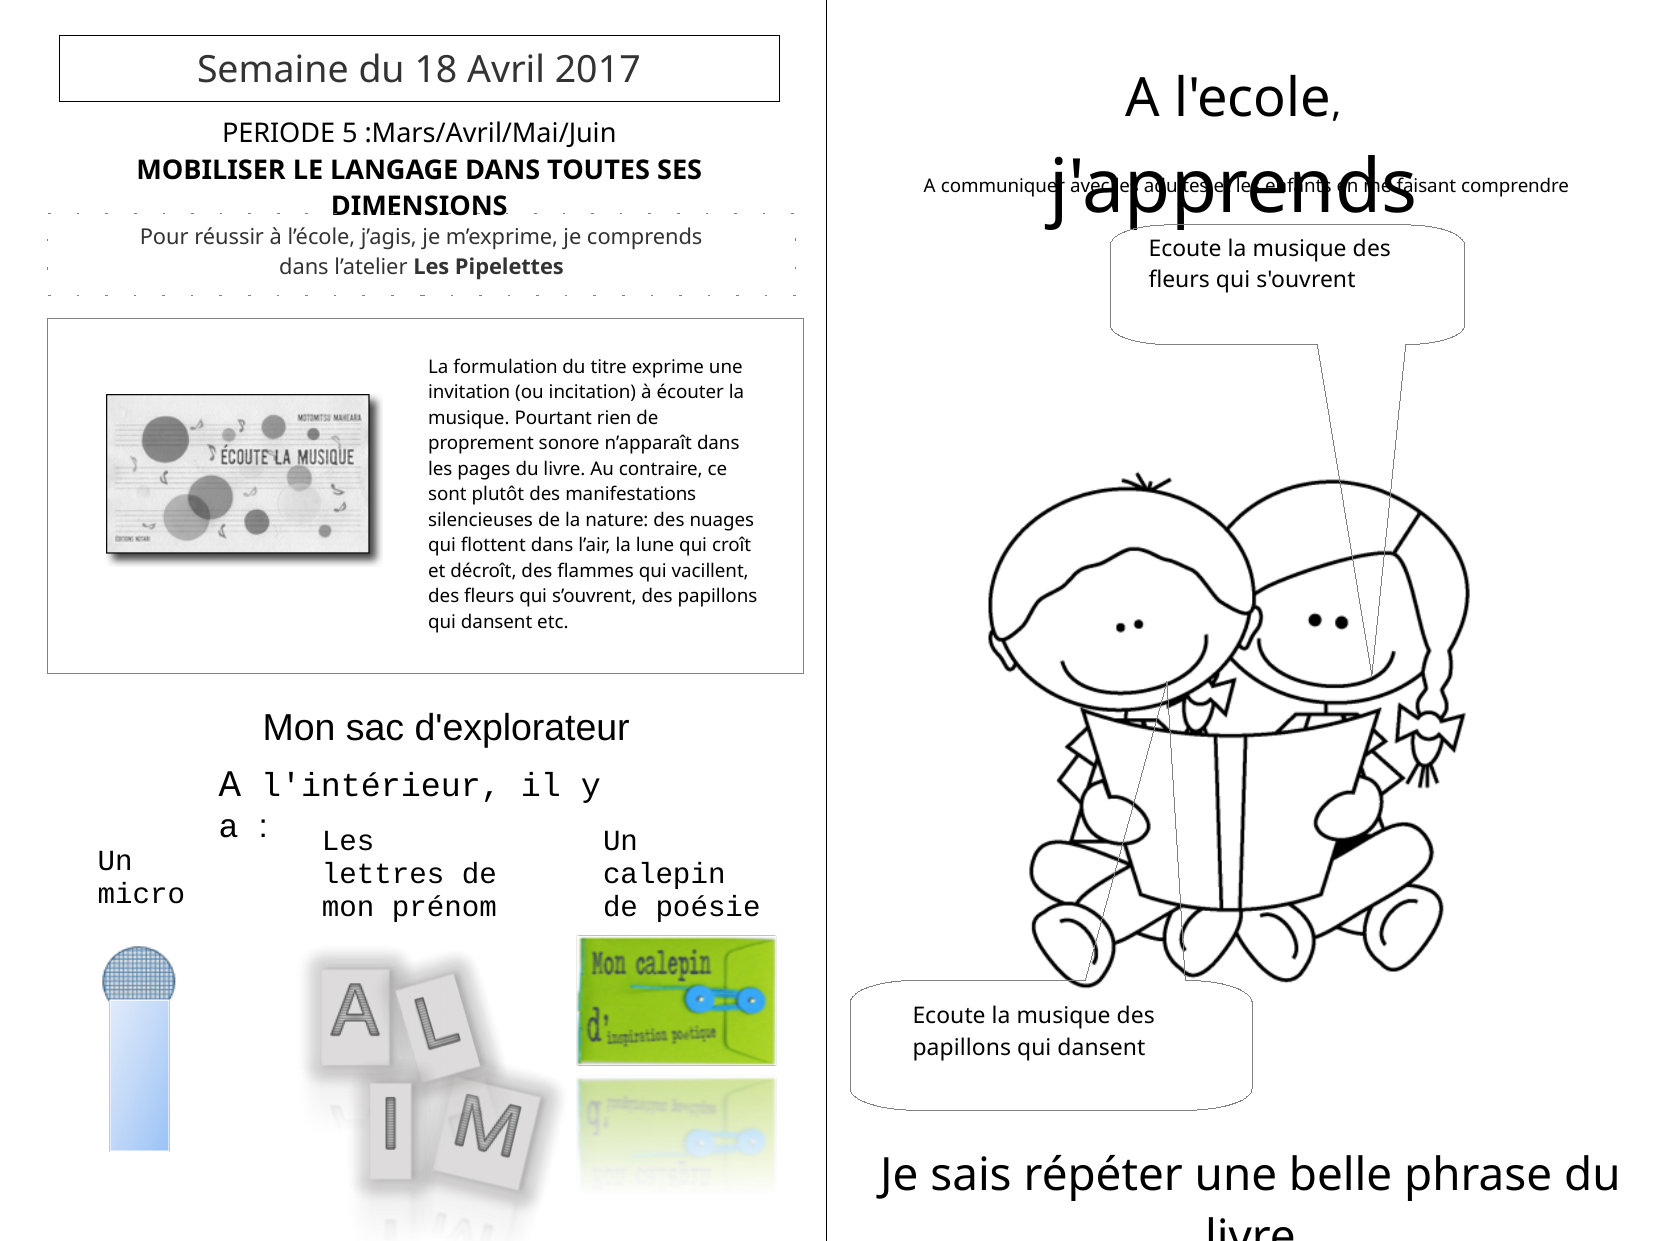

Semaine du 18 Avril 2017
A l'ecole, j'apprends
PERIODE 5 :Mars/Avril/Mai/Juin
MOBILISER LE LANGAGE DANS TOUTES SES DIMENSIONS
A communiquer avec les adultes et les enfants en me faisant comprendre
Pour réussir à l’école, j’agis, je m’exprime, je comprends
dans l’atelier Les Pipelettes
Ecoute la musique des fleurs qui s'ouvrent
La formulation du titre exprime une invitation (ou incitation) à écouter la musique. Pourtant rien de proprement sonore n’apparaît dans les pages du livre. Au contraire, ce sont plutôt des manifestations silencieuses de la nature: des nuages qui flottent dans l’air, la lune qui croît et décroît, des flammes qui vacillent, des fleurs qui s’ouvrent, des papillons qui dansent etc.
Mon sac d'explorateur
A l'intérieur, il y a :
Les lettres de mon prénom
Un calepin de poésie
Un micro
Ecoute la musique des papillons qui dansent
Je sais répéter une belle phrase du livre